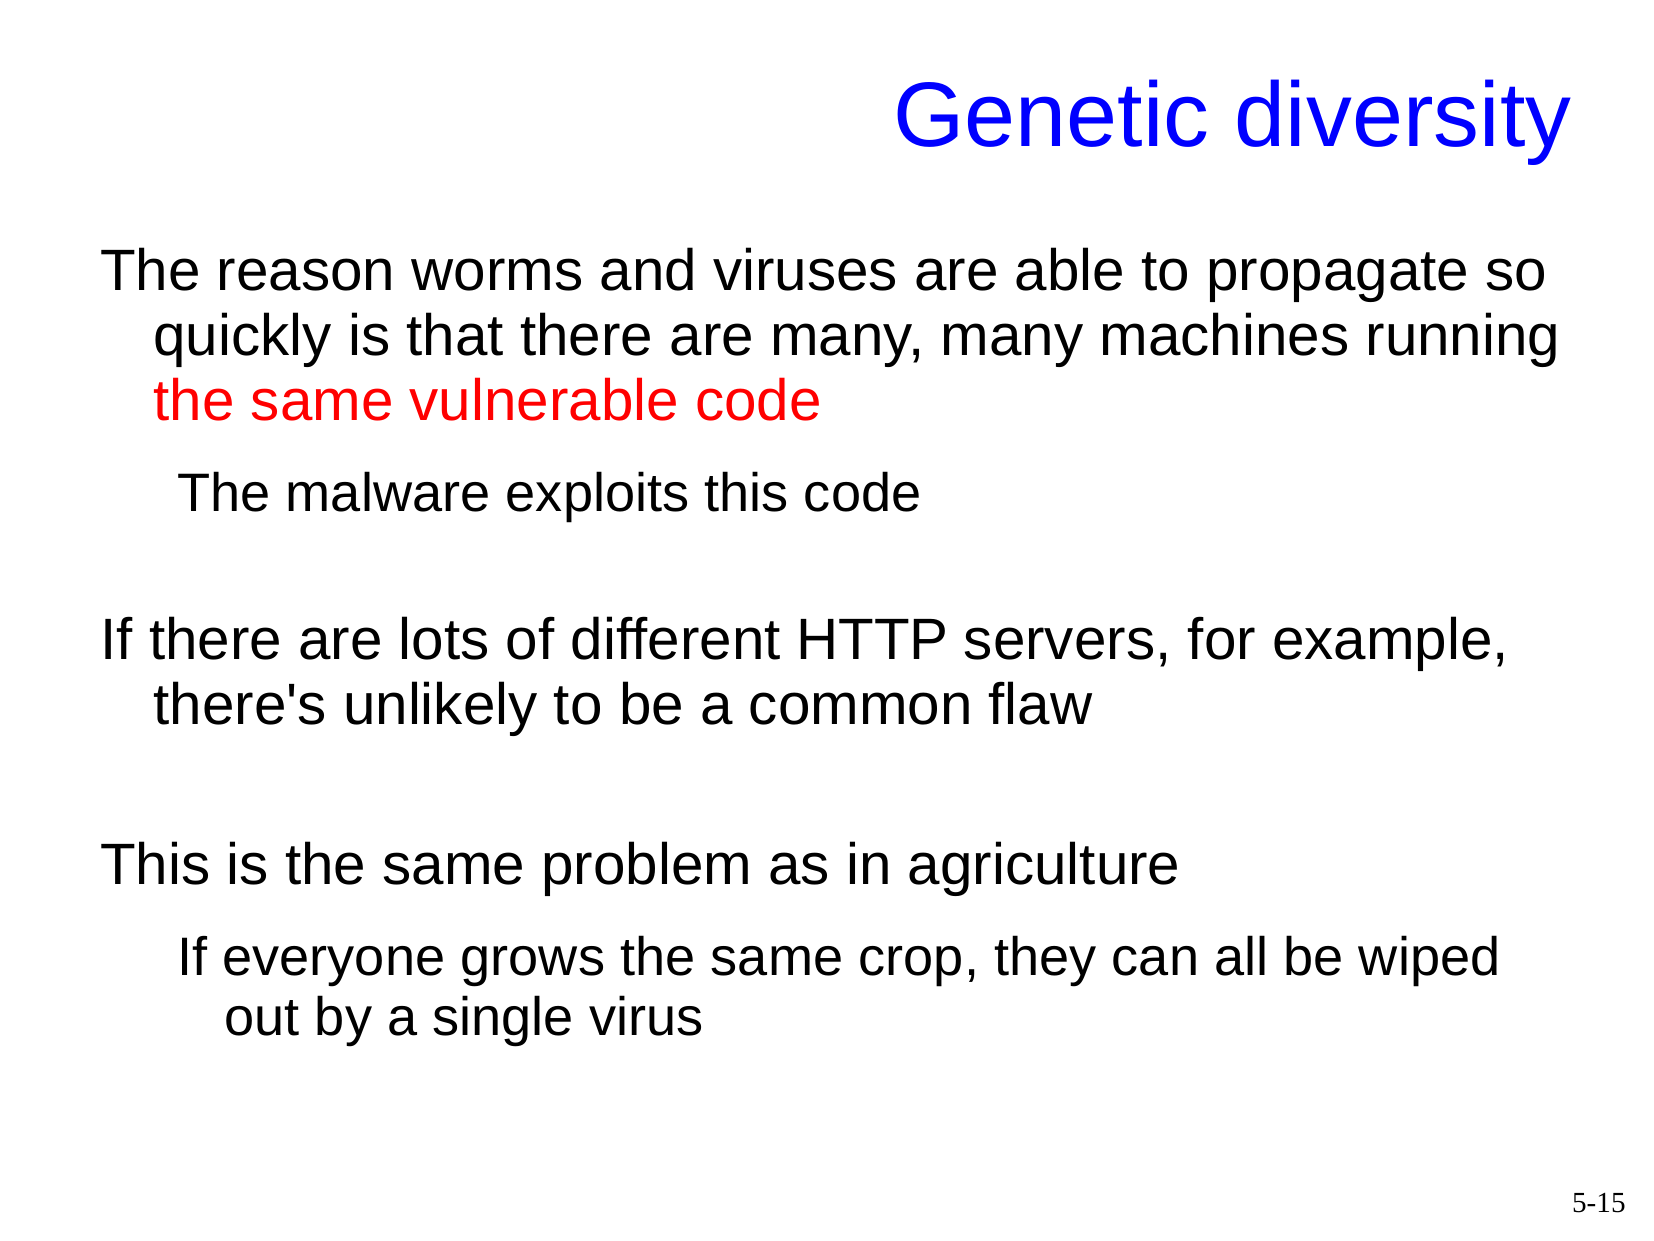

# Genetic diversity
The reason worms and viruses are able to propagate so quickly is that there are many, many machines running the same vulnerable code
The malware exploits this code
If there are lots of different HTTP servers, for example, there's unlikely to be a common flaw
This is the same problem as in agriculture
If everyone grows the same crop, they can all be wiped out by a single virus